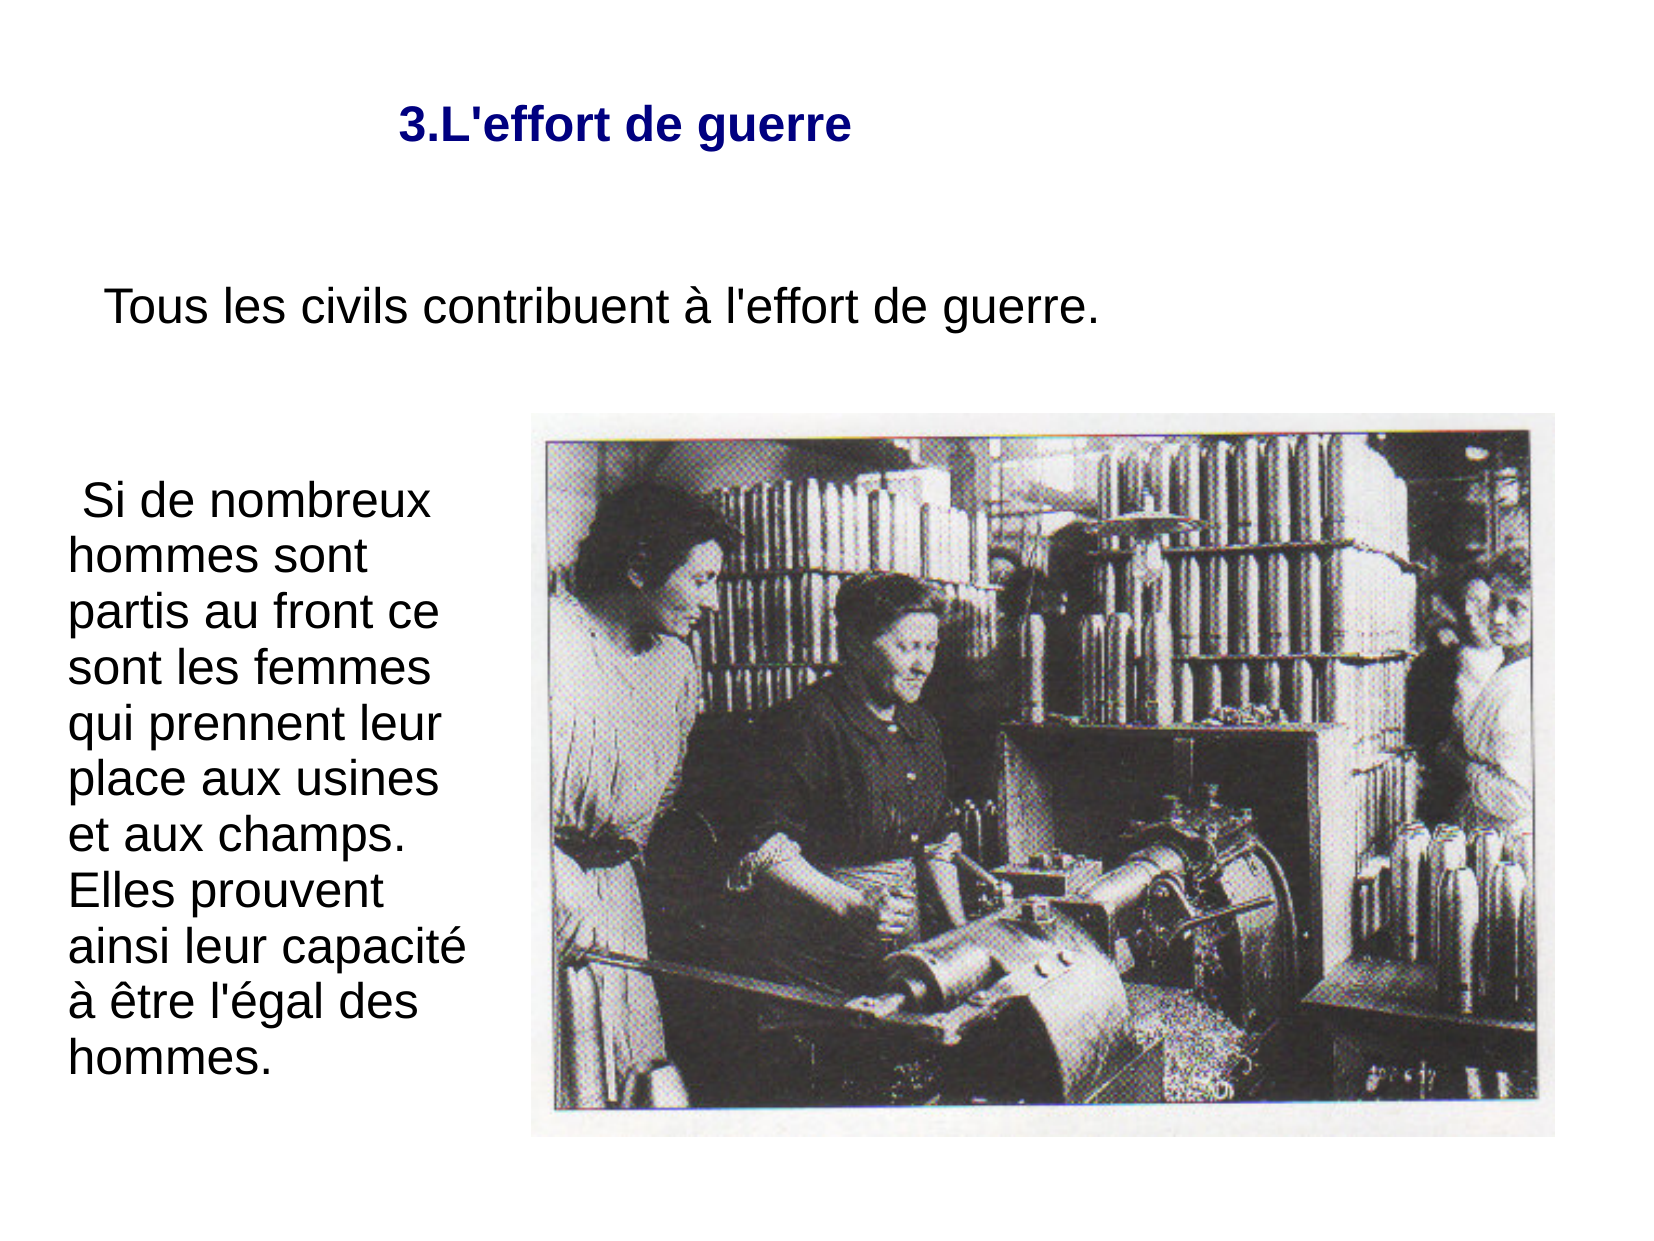

3.L'effort de guerre
Tous les civils contribuent à l'effort de guerre.
 Si de nombreux hommes sont partis au front ce sont les femmes qui prennent leur place aux usines et aux champs. Elles prouvent ainsi leur capacité à être l'égal des hommes.